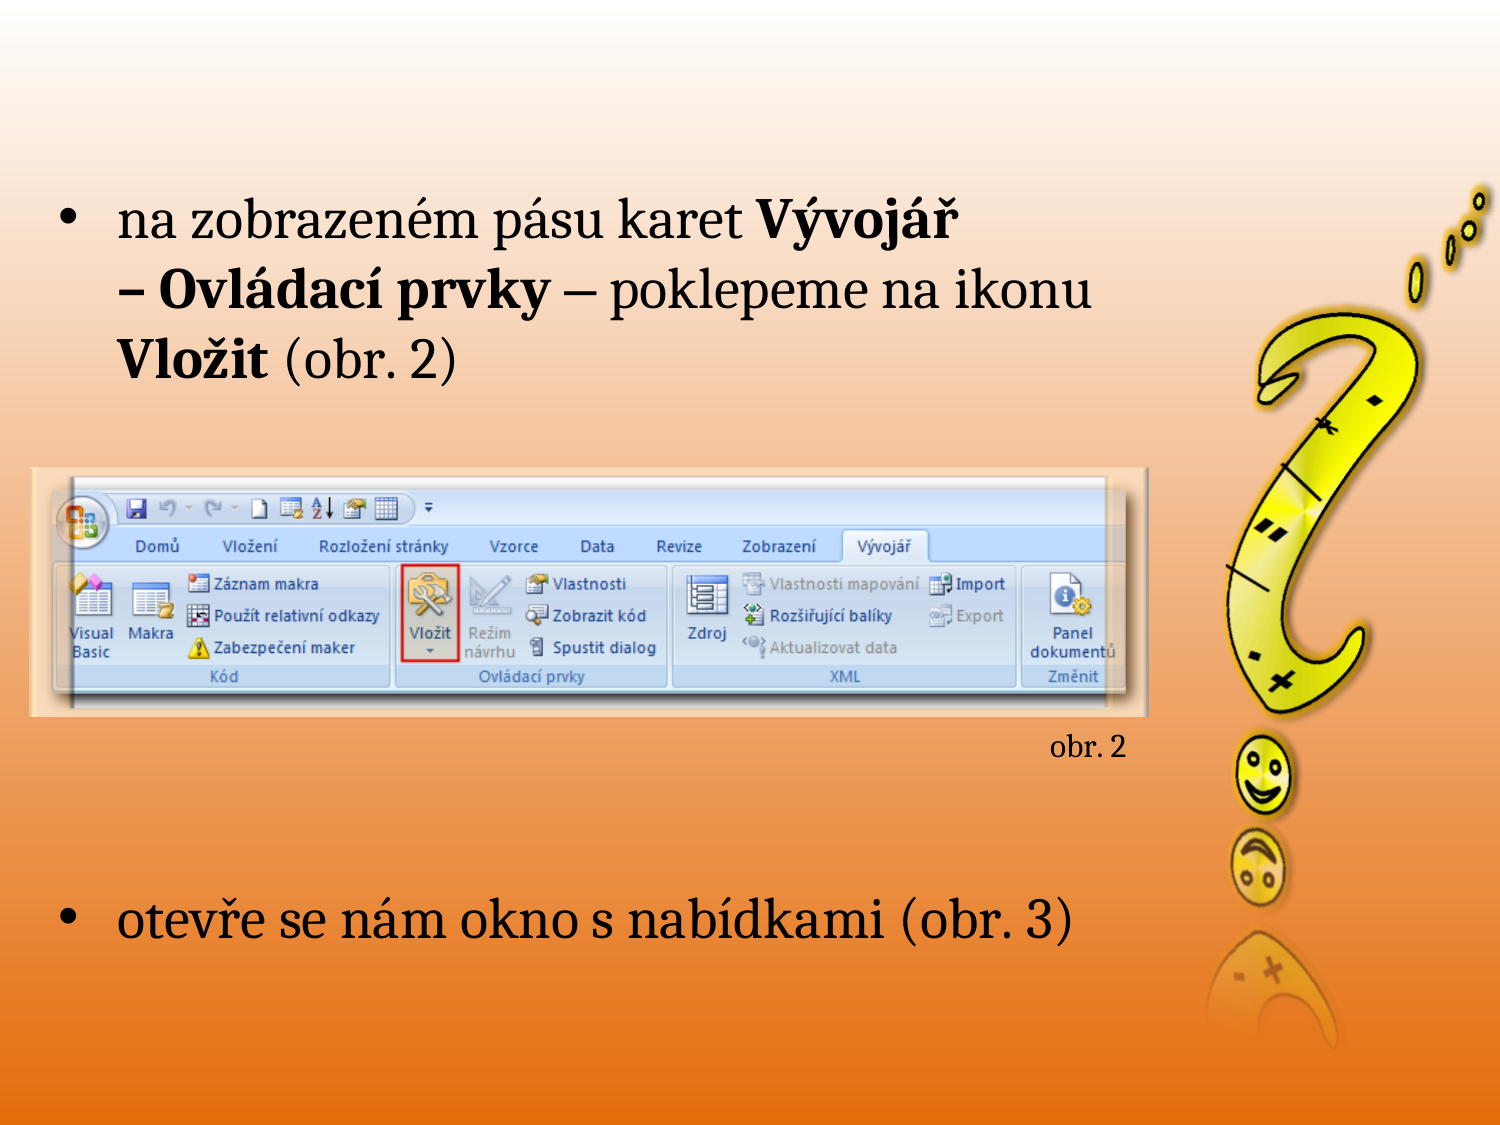

na zobrazeném pásu karet Vývojář
	– Ovládací prvky – poklepeme na ikonu Vložit (obr. 2)
otevře se nám okno s nabídkami (obr. 3)
obr. 2